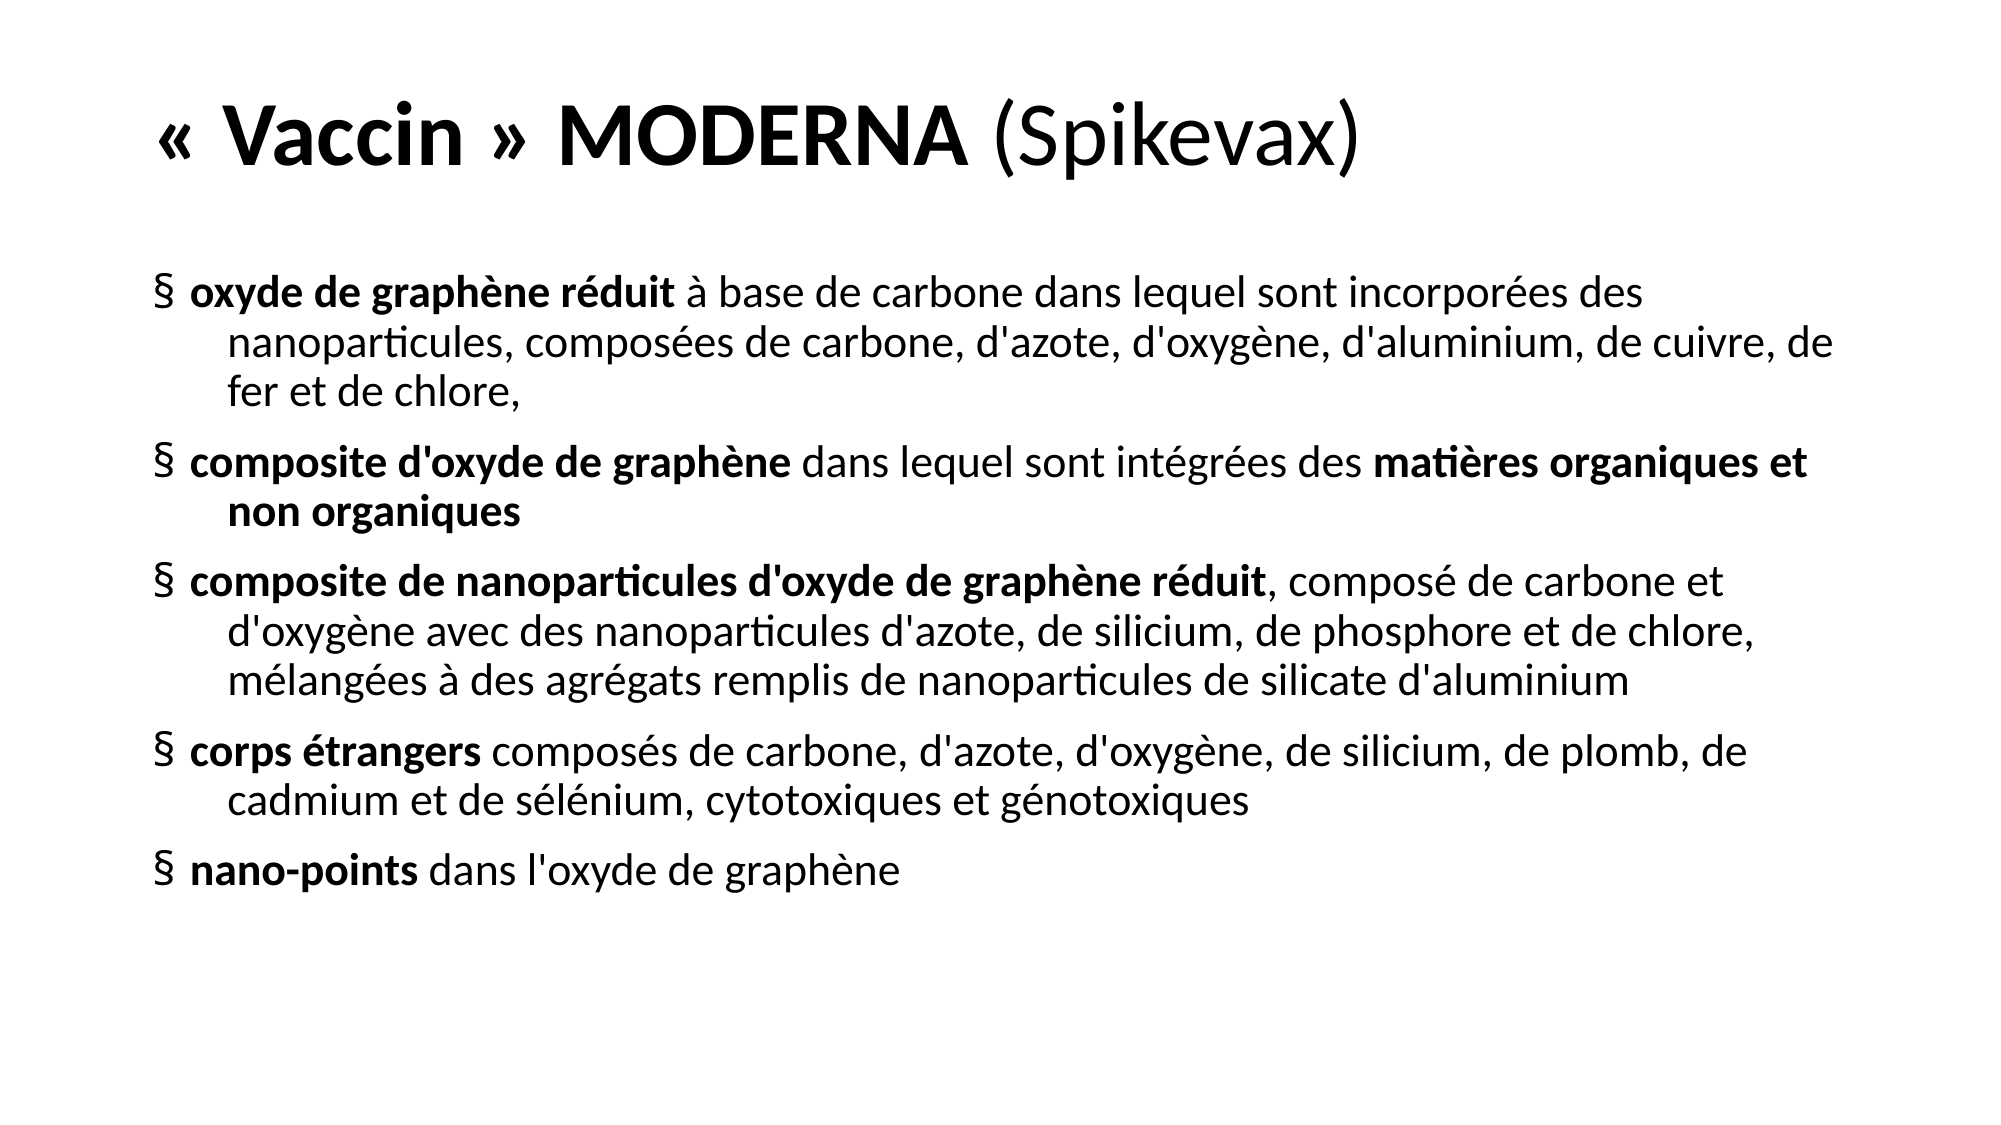

# « Vaccin » MODERNA (Spikevax)
oxyde de graphène réduit à base de carbone dans lequel sont incorporées des nanoparticules, composées de carbone, d'azote, d'oxygène, d'aluminium, de cuivre, de fer et de chlore,
composite d'oxyde de graphène dans lequel sont intégrées des matières organiques et non organiques
composite de nanoparticules d'oxyde de graphène réduit, composé de carbone et d'oxygène avec des nanoparticules d'azote, de silicium, de phosphore et de chlore, mélangées à des agrégats remplis de nanoparticules de silicate d'aluminium
corps étrangers composés de carbone, d'azote, d'oxygène, de silicium, de plomb, de cadmium et de sélénium, cytotoxiques et génotoxiques
nano-points dans l'oxyde de graphène